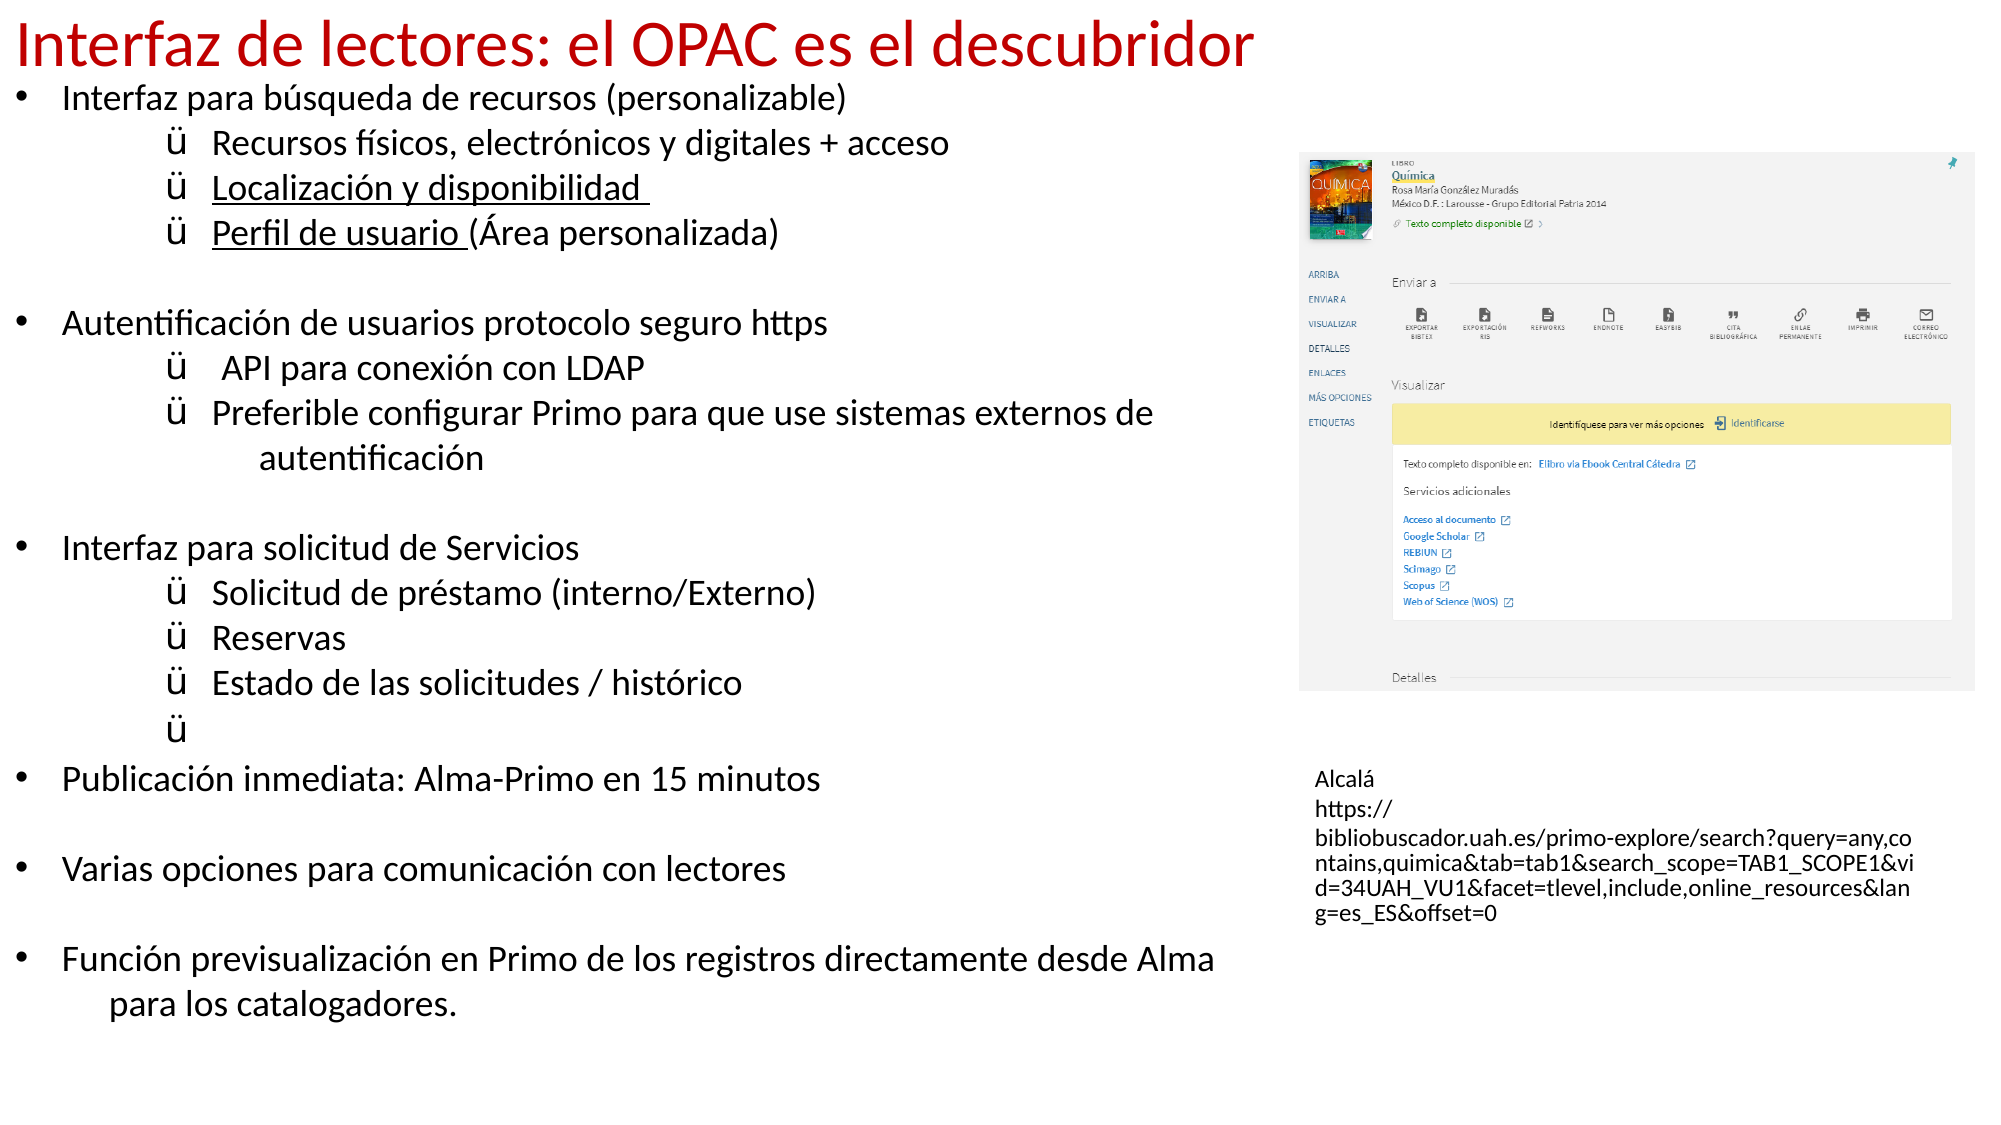

Interfaz de lectores: el OPAC es el descubridor
Interfaz para búsqueda de recursos (personalizable)
Recursos físicos, electrónicos y digitales + acceso
Localización y disponibilidad
Perfil de usuario (Área personalizada)
Autentificación de usuarios protocolo seguro https
API para conexión con LDAP
Preferible configurar Primo para que use sistemas externos de autentificación
Interfaz para solicitud de Servicios
Solicitud de préstamo (interno/Externo)
Reservas
Estado de las solicitudes / histórico
Publicación inmediata: Alma-Primo en 15 minutos
Varias opciones para comunicación con lectores
Función previsualización en Primo de los registros directamente desde Alma para los catalogadores.
Alcalá
https://bibliobuscador.uah.es/primo-explore/search?query=any,contains,quimica&tab=tab1&search_scope=TAB1_SCOPE1&vid=34UAH_VU1&facet=tlevel,include,online_resources&lang=es_ES&offset=0